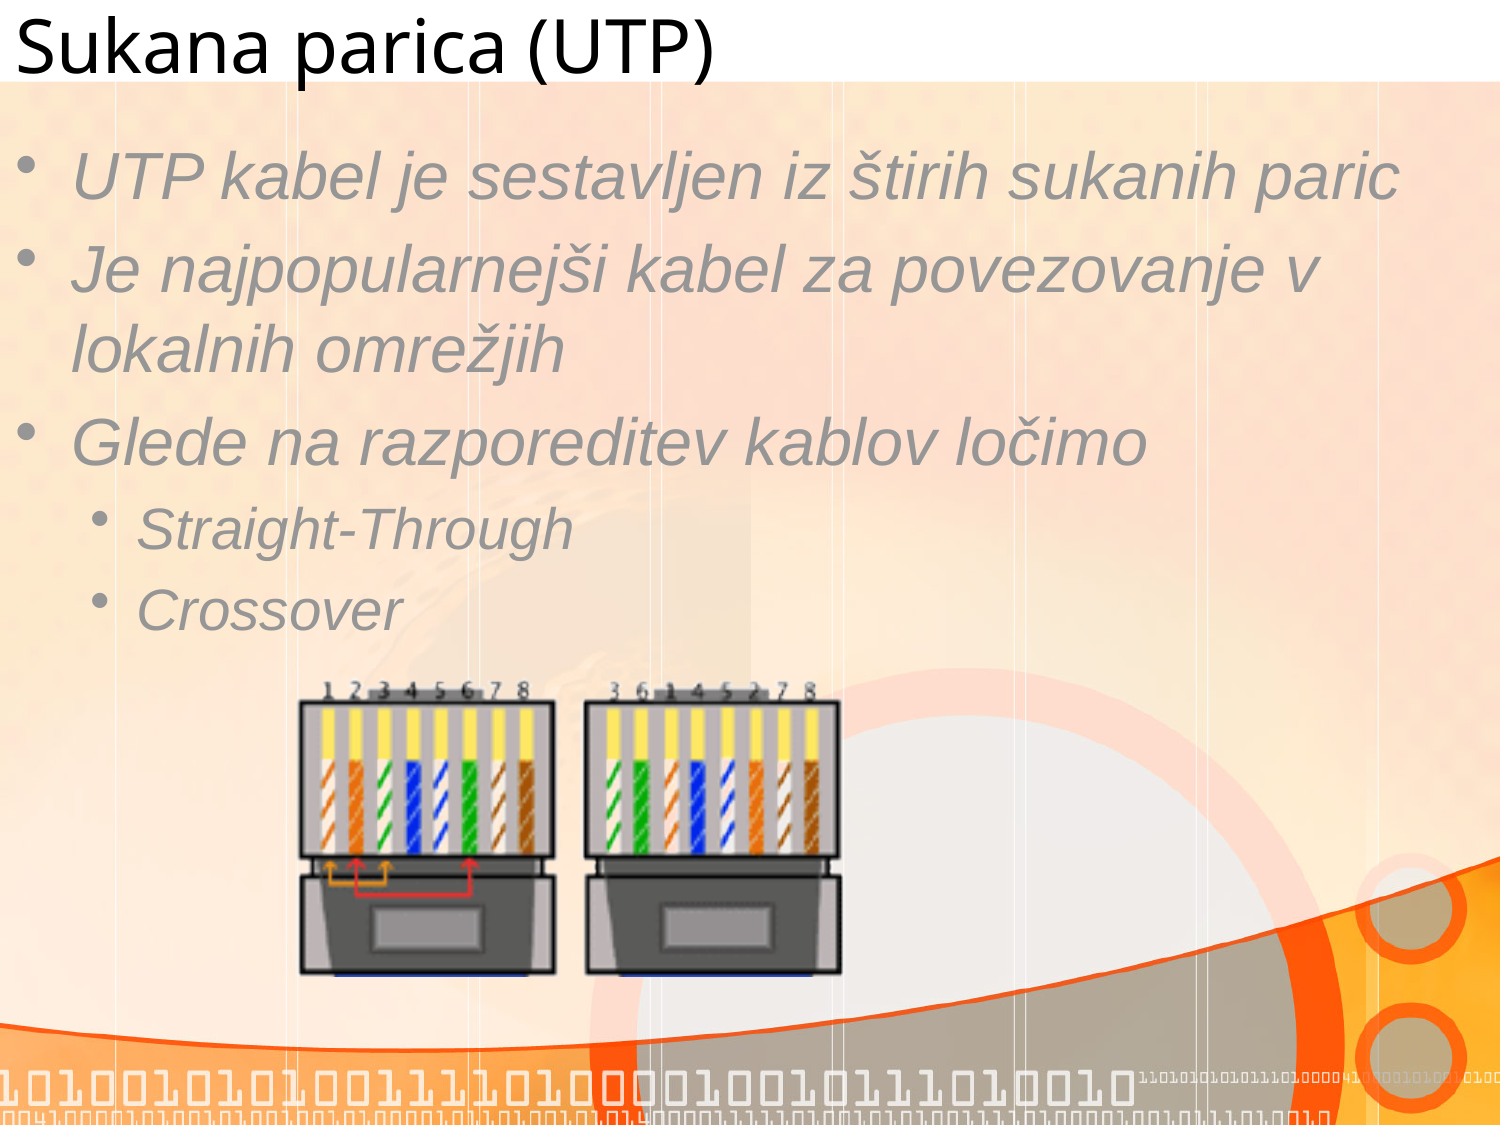

# Sukana parica (UTP)
UTP kabel je sestavljen iz štirih sukanih paric
Je najpopularnejši kabel za povezovanje v lokalnih omrežjih
Glede na razporeditev kablov ločimo
Straight-Through
Crossover